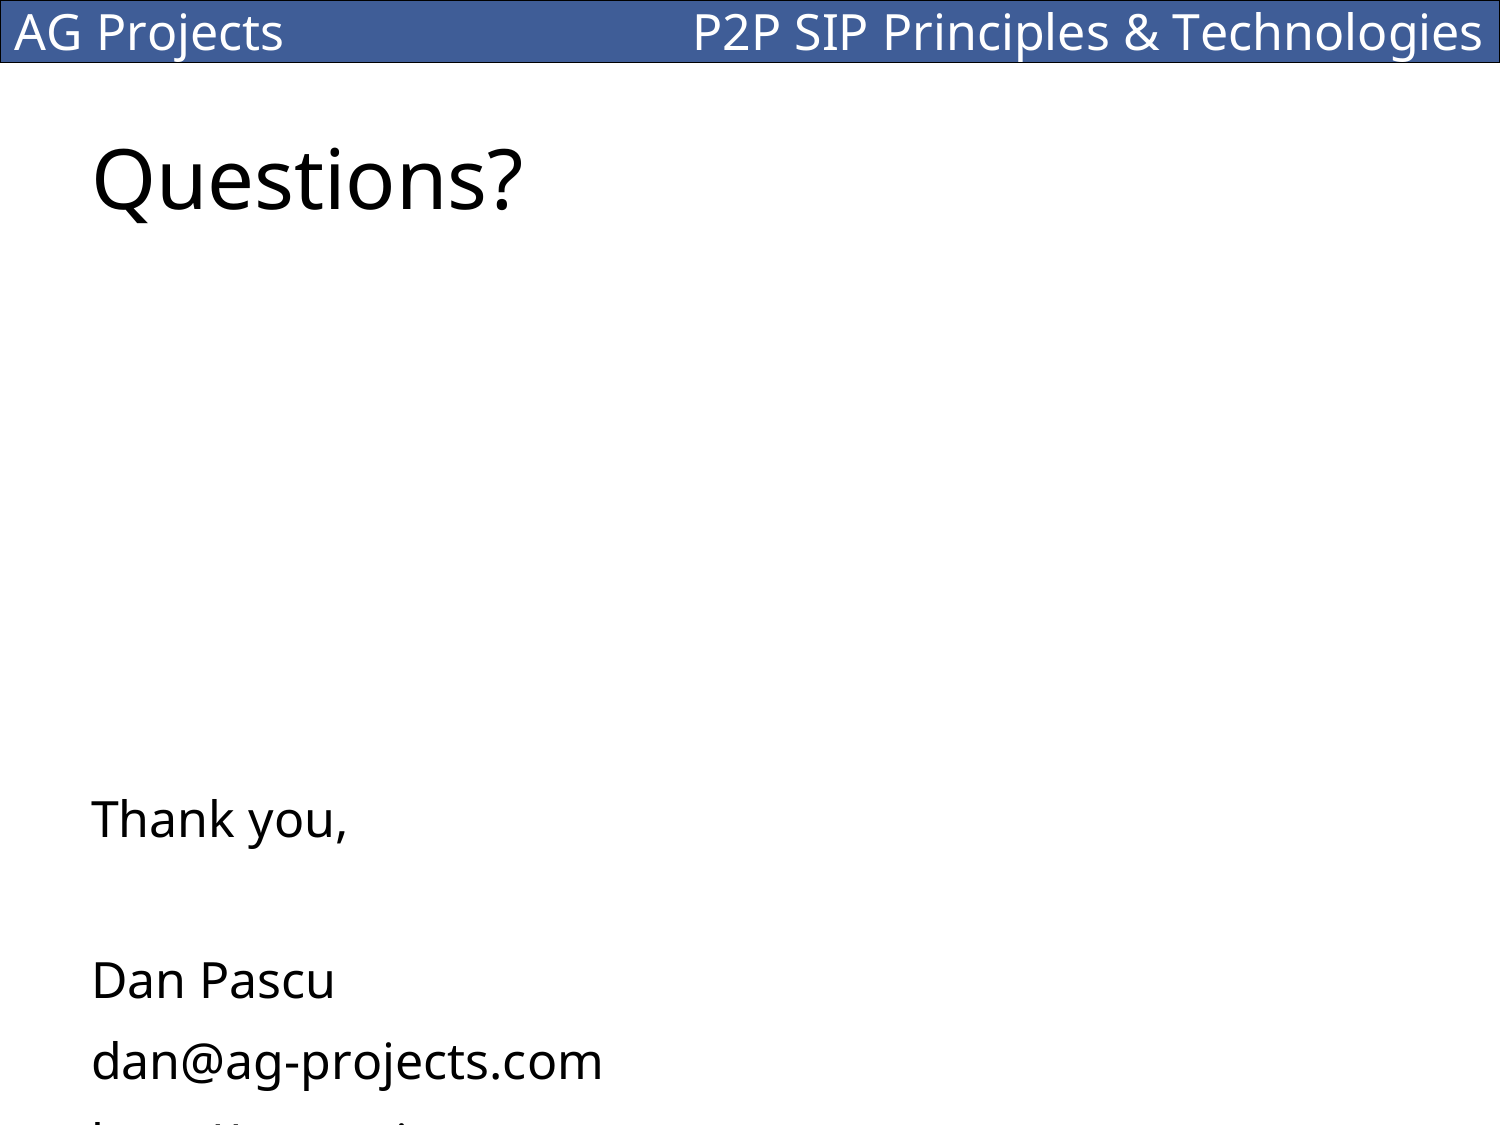

# Questions?
Thank you,
Dan Pascu
dan@ag-projects.com
http://ag-projects.com